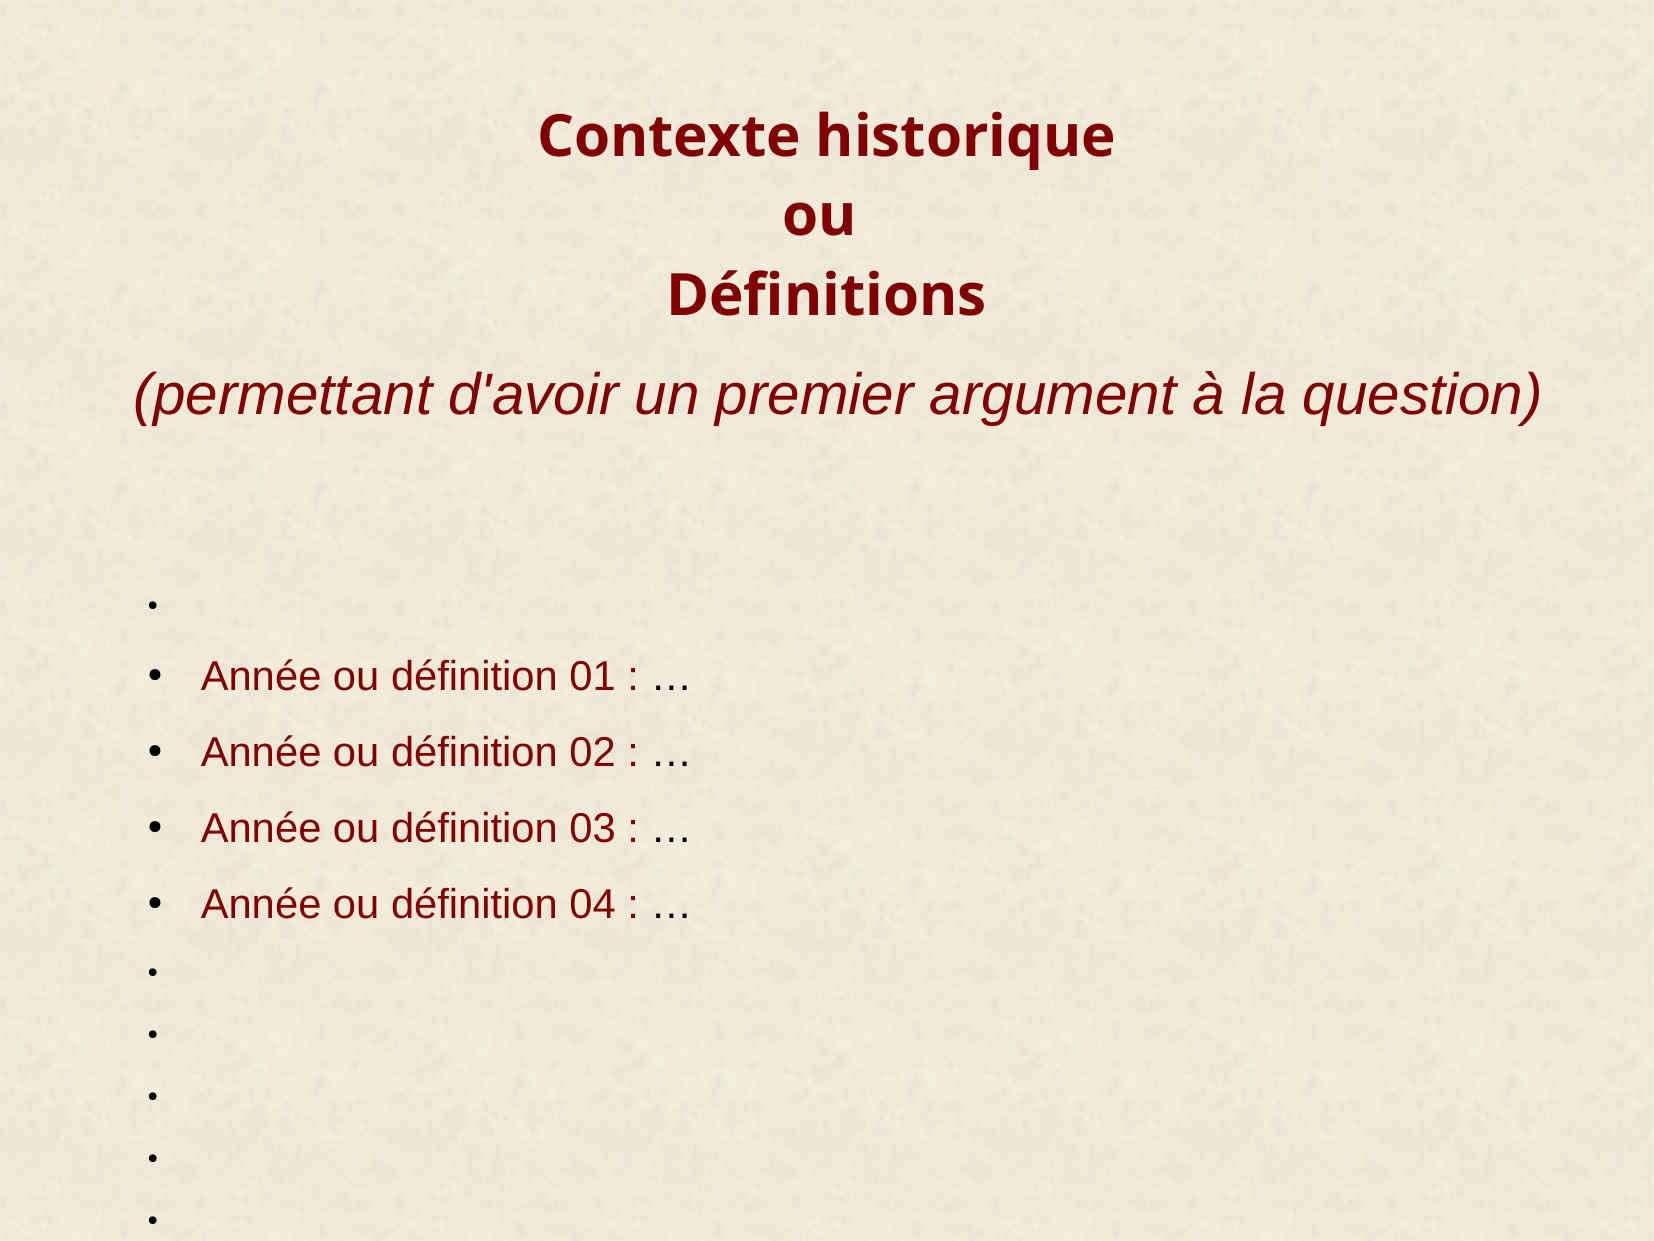

# Contexte historique ou Définitions (permettant d'avoir un premier argument à la question)
Année ou définition 01 : …
Année ou définition 02 : …
Année ou définition 03 : …
Année ou définition 04 : …